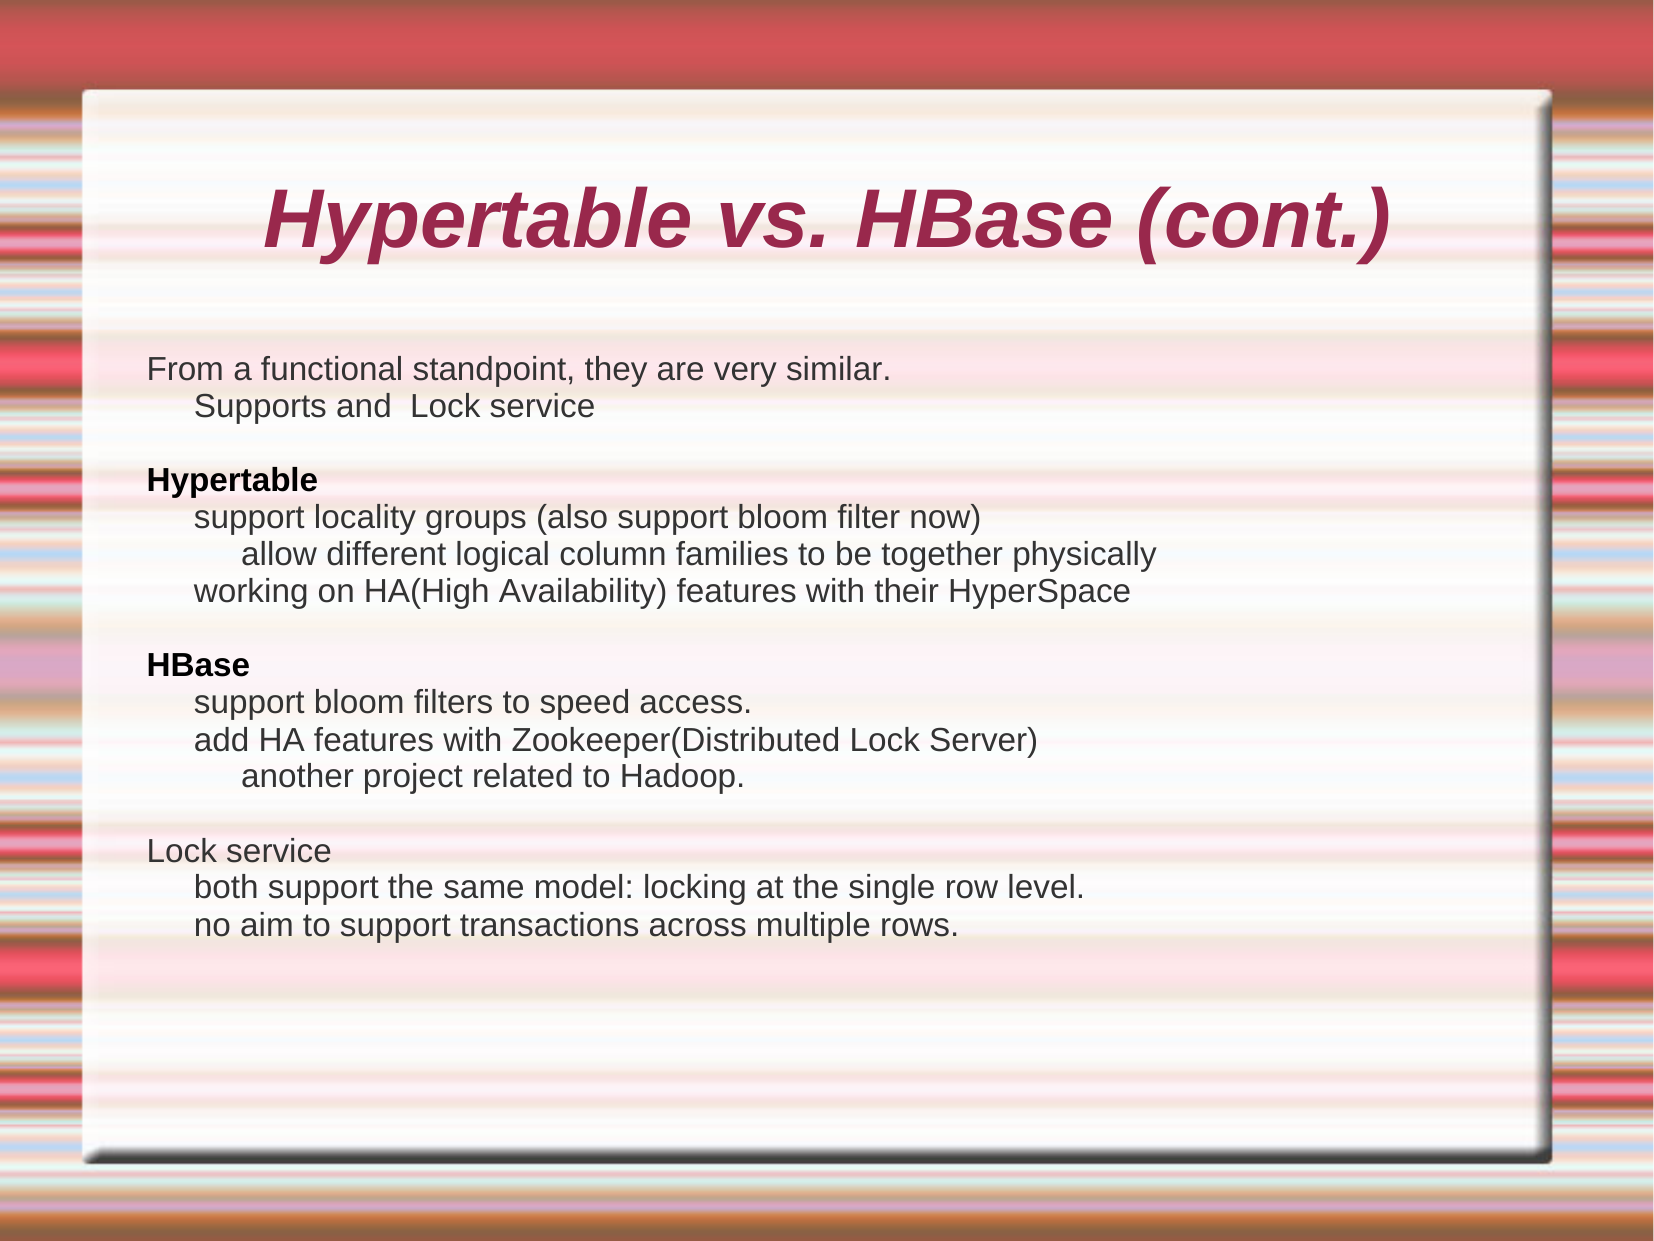

# Hypertable vs. HBase (cont.)
From a functional standpoint, they are very similar.
Supports and Lock service
Hypertable
support locality groups (also support bloom filter now)
allow different logical column families to be together physically
working on HA(High Availability) features with their HyperSpace
HBase
support bloom filters to speed access.
add HA features with Zookeeper(Distributed Lock Server)
another project related to Hadoop.
Lock service
both support the same model: locking at the single row level.
no aim to support transactions across multiple rows.